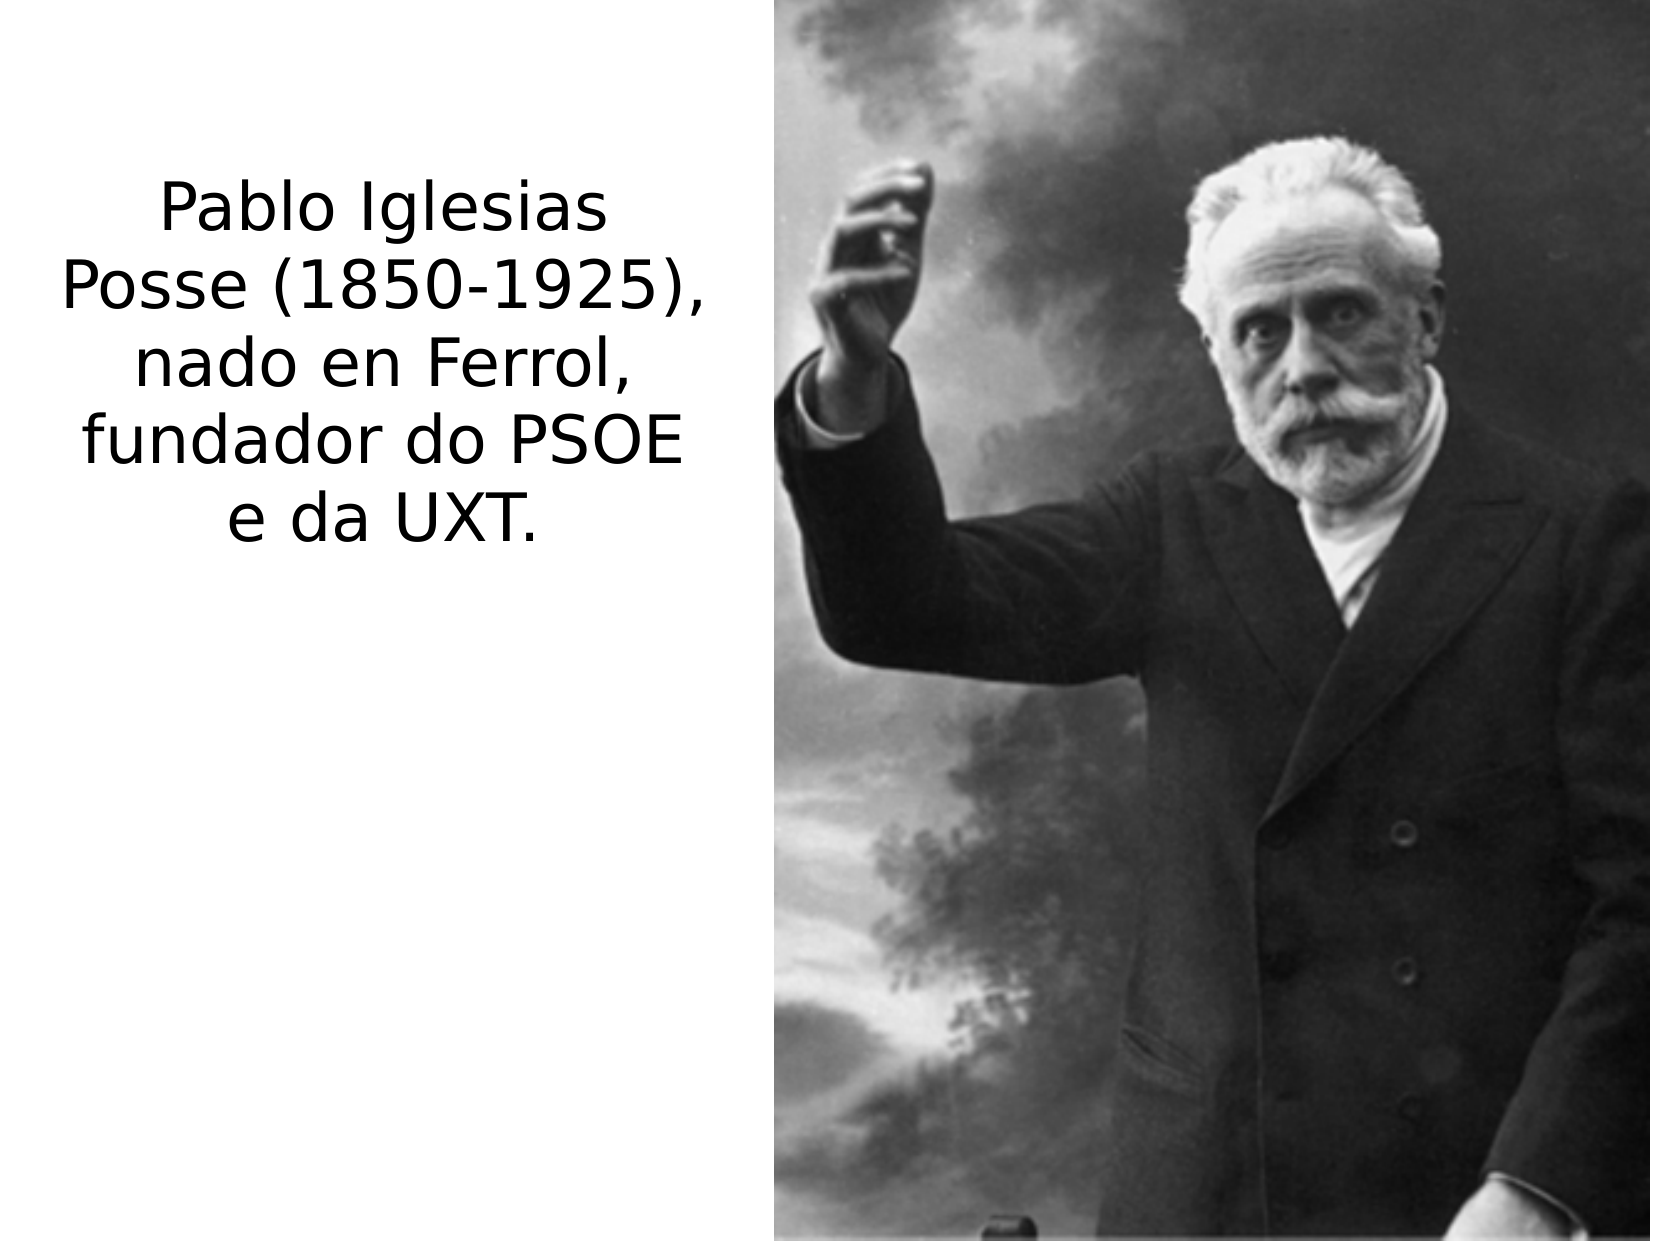

Pablo Iglesias Posse (1850-1925), nado en Ferrol, fundador do PSOE e da UXT.